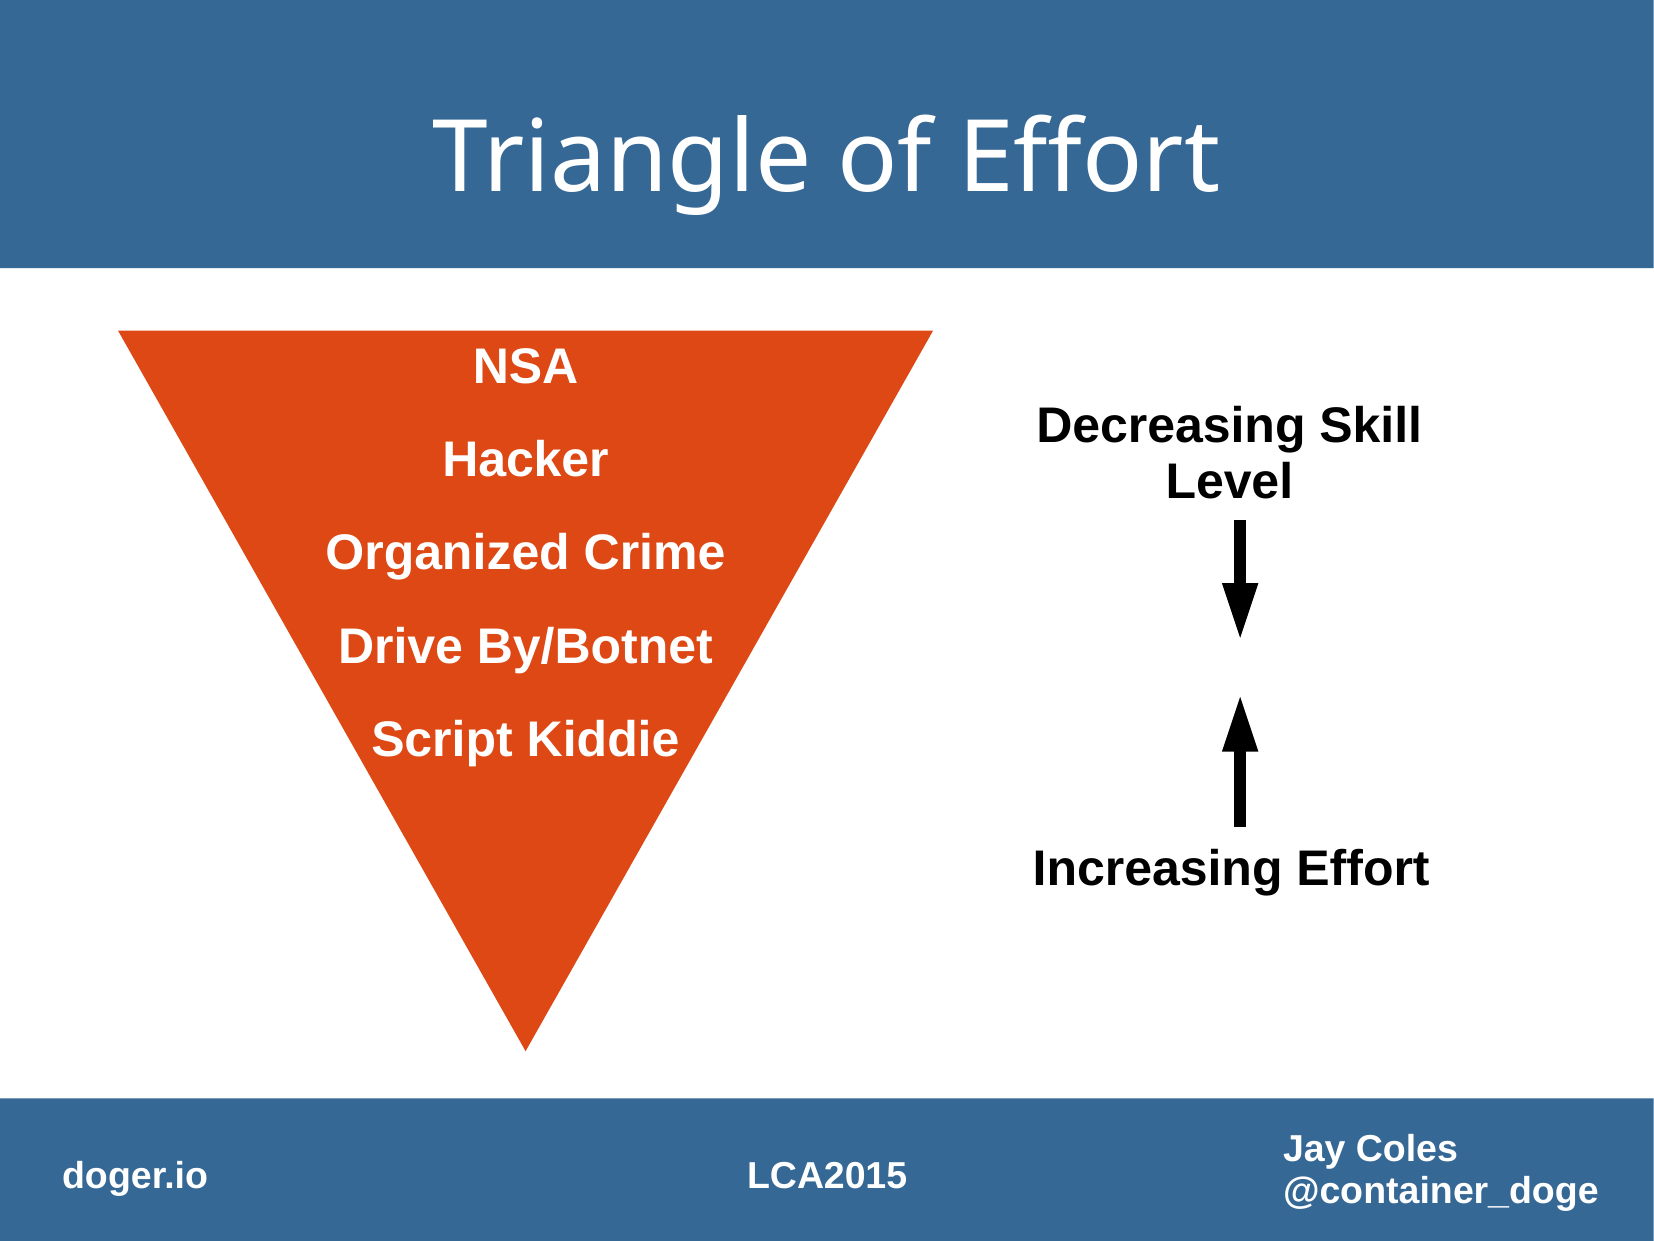

# Triangle of Effort
NSA
Decreasing Skill Level
Hacker
Organized Crime
Drive By/Botnet
Script Kiddie
Increasing Effort